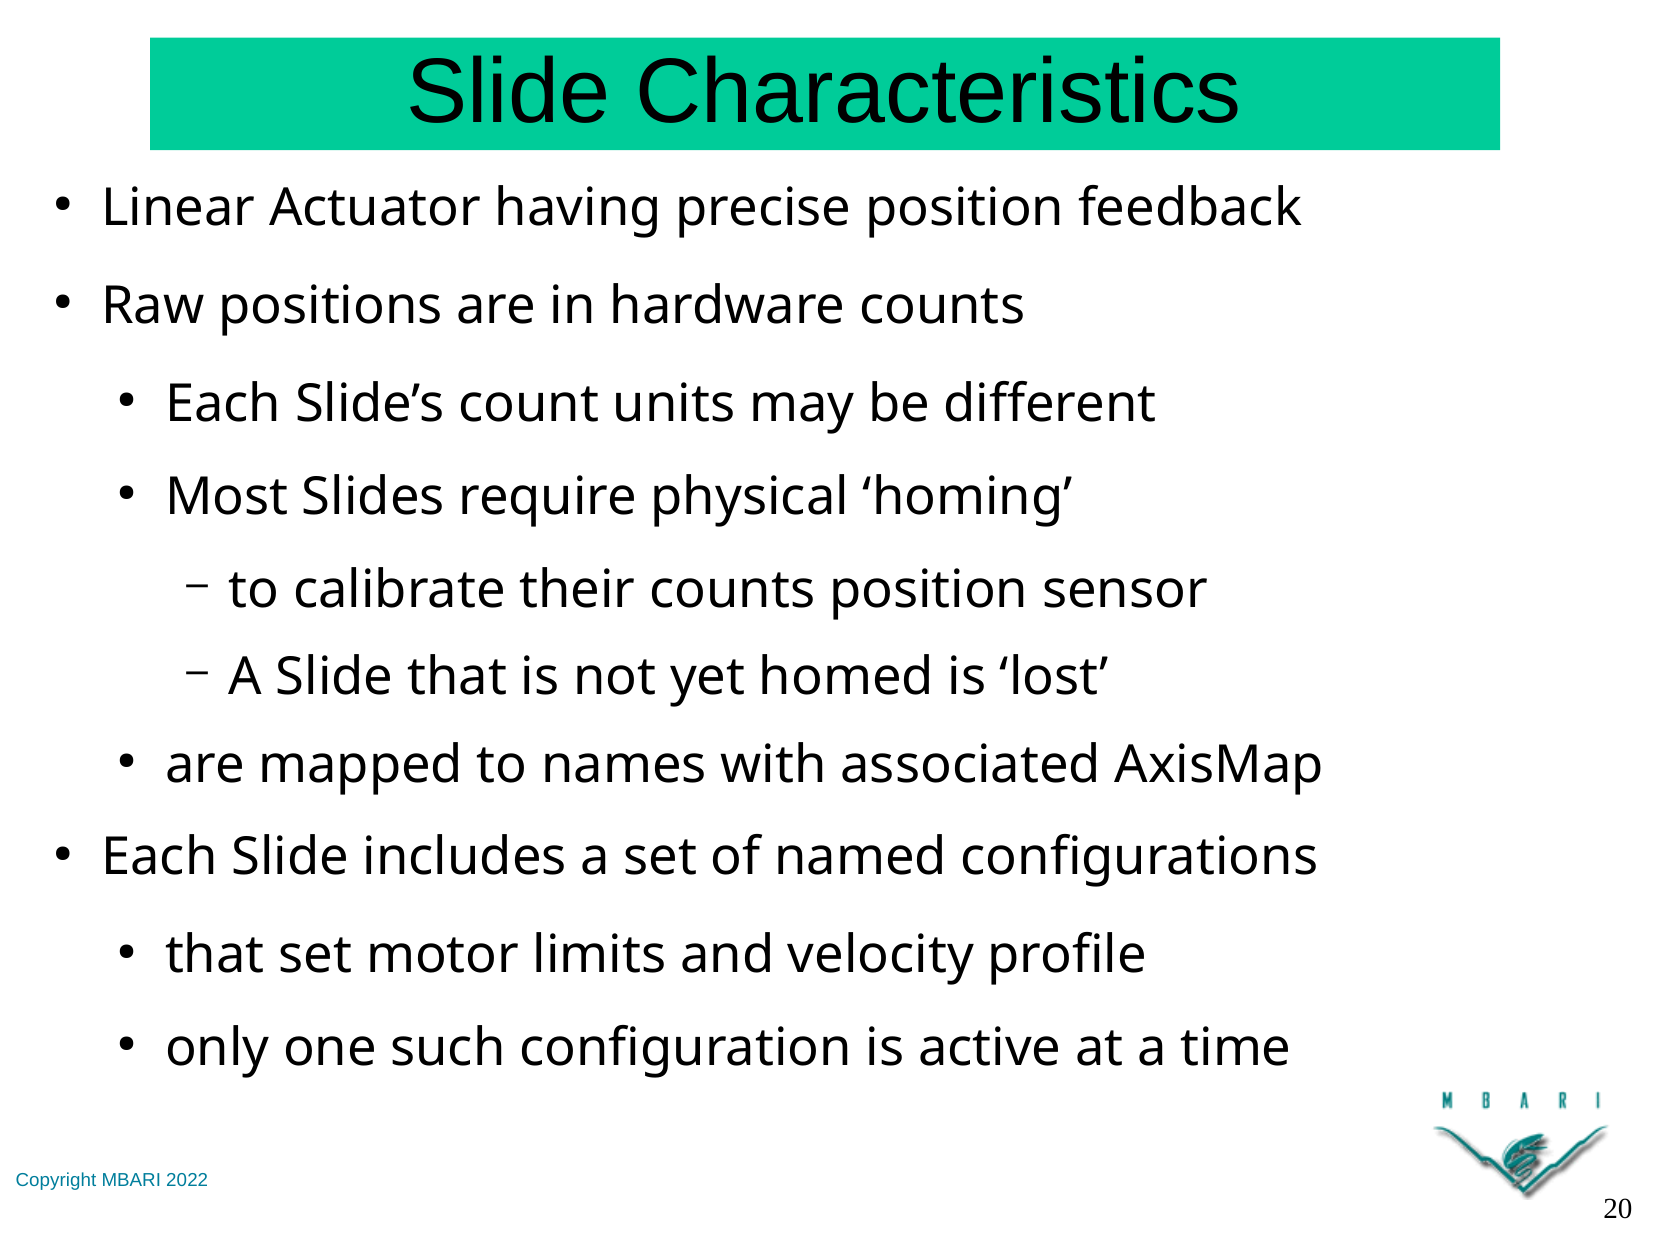

Slide Characteristics
# Linear Actuator having precise position feedback
Raw positions are in hardware counts
Each Slide’s count units may be different
Most Slides require physical ‘homing’
to calibrate their counts position sensor
A Slide that is not yet homed is ‘lost’
are mapped to names with associated AxisMap
Each Slide includes a set of named configurations
that set motor limits and velocity profile
only one such configuration is active at a time